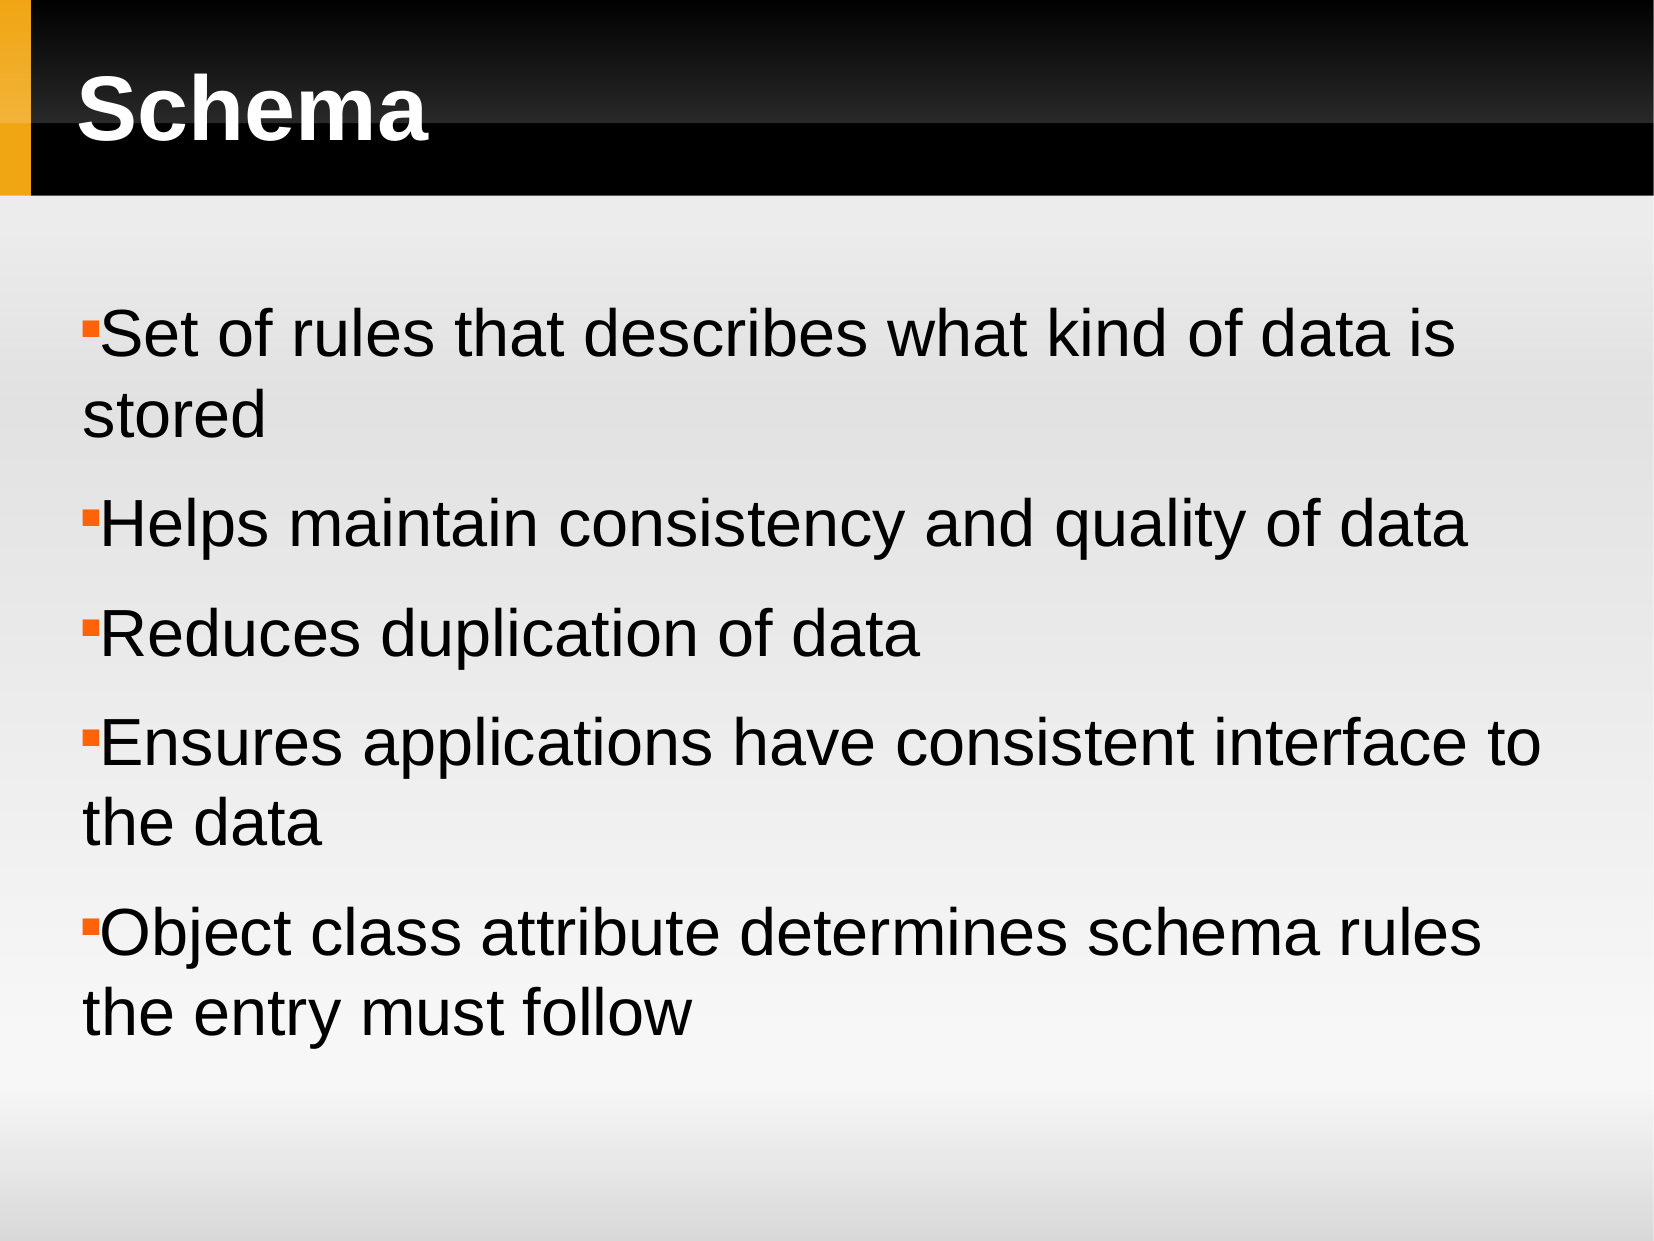

# Schema
Set of rules that describes what kind of data is stored
Helps maintain consistency and quality of data
Reduces duplication of data
Ensures applications have consistent interface to the data
Object class attribute determines schema rules the entry must follow